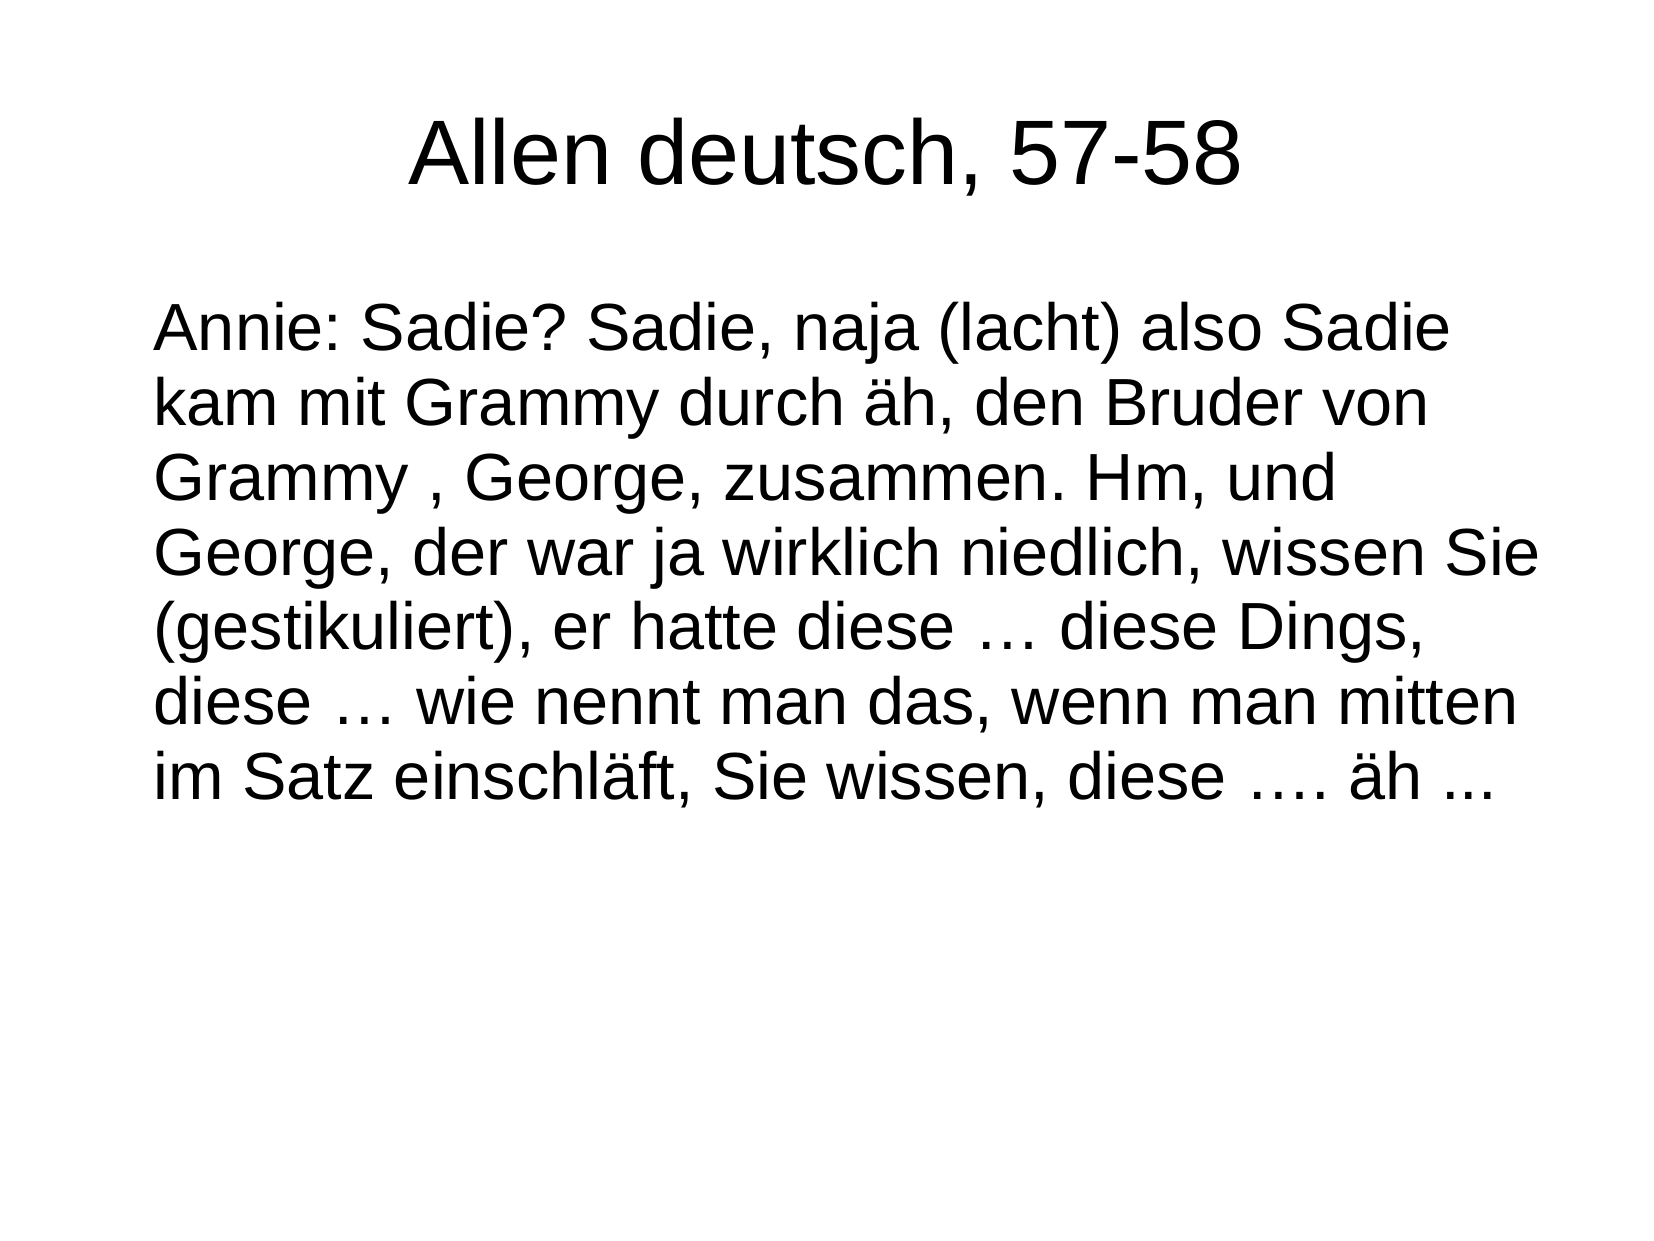

# Allen deutsch, 57-58
Annie: Sadie? Sadie, naja (lacht) also Sadie kam mit Grammy durch äh, den Bruder von Grammy , George, zusammen. Hm, und George, der war ja wirklich niedlich, wissen Sie (gestikuliert), er hatte diese … diese Dings, diese … wie nennt man das, wenn man mitten im Satz einschläft, Sie wissen, diese …. äh ...